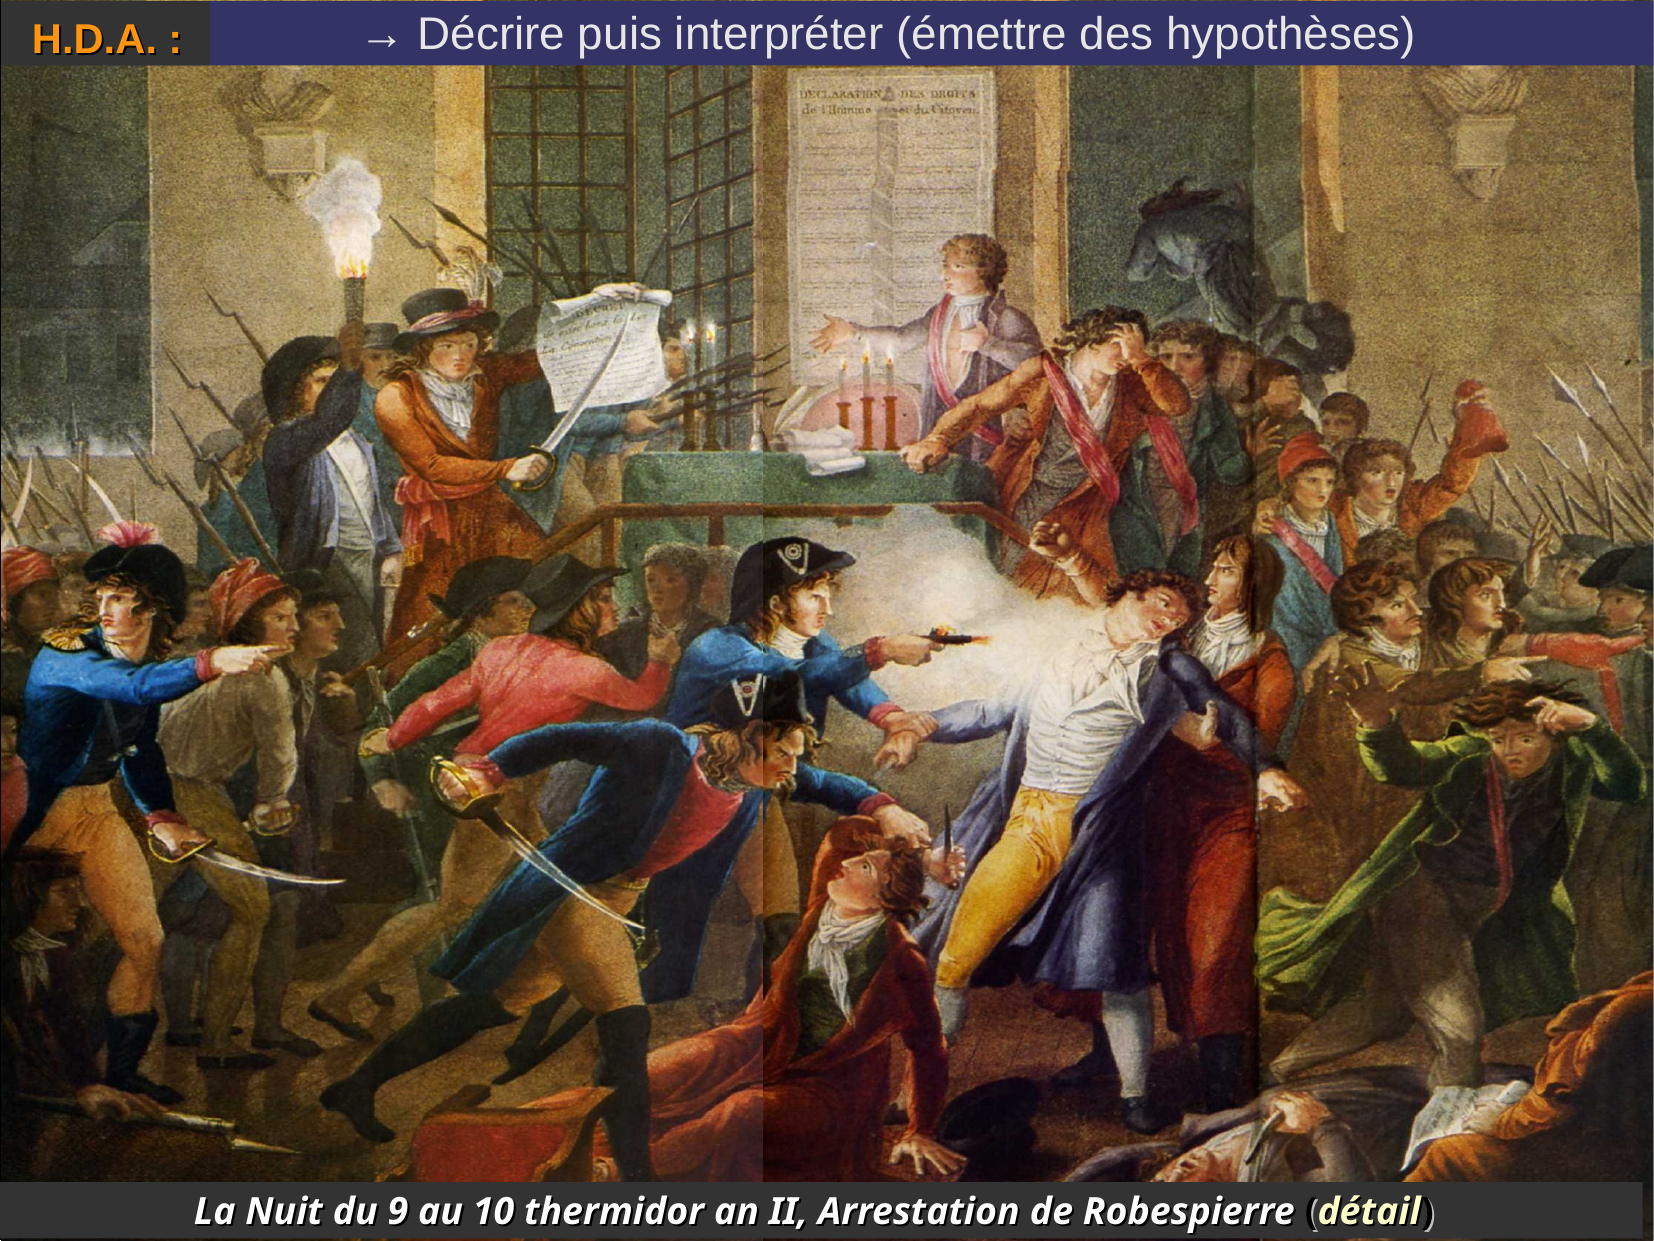

H.D.A. :
→ Décrire puis interpréter (émettre des hypothèses)
La Nuit du 9 au 10 thermidor an II, Arrestation de Robespierre (détail)